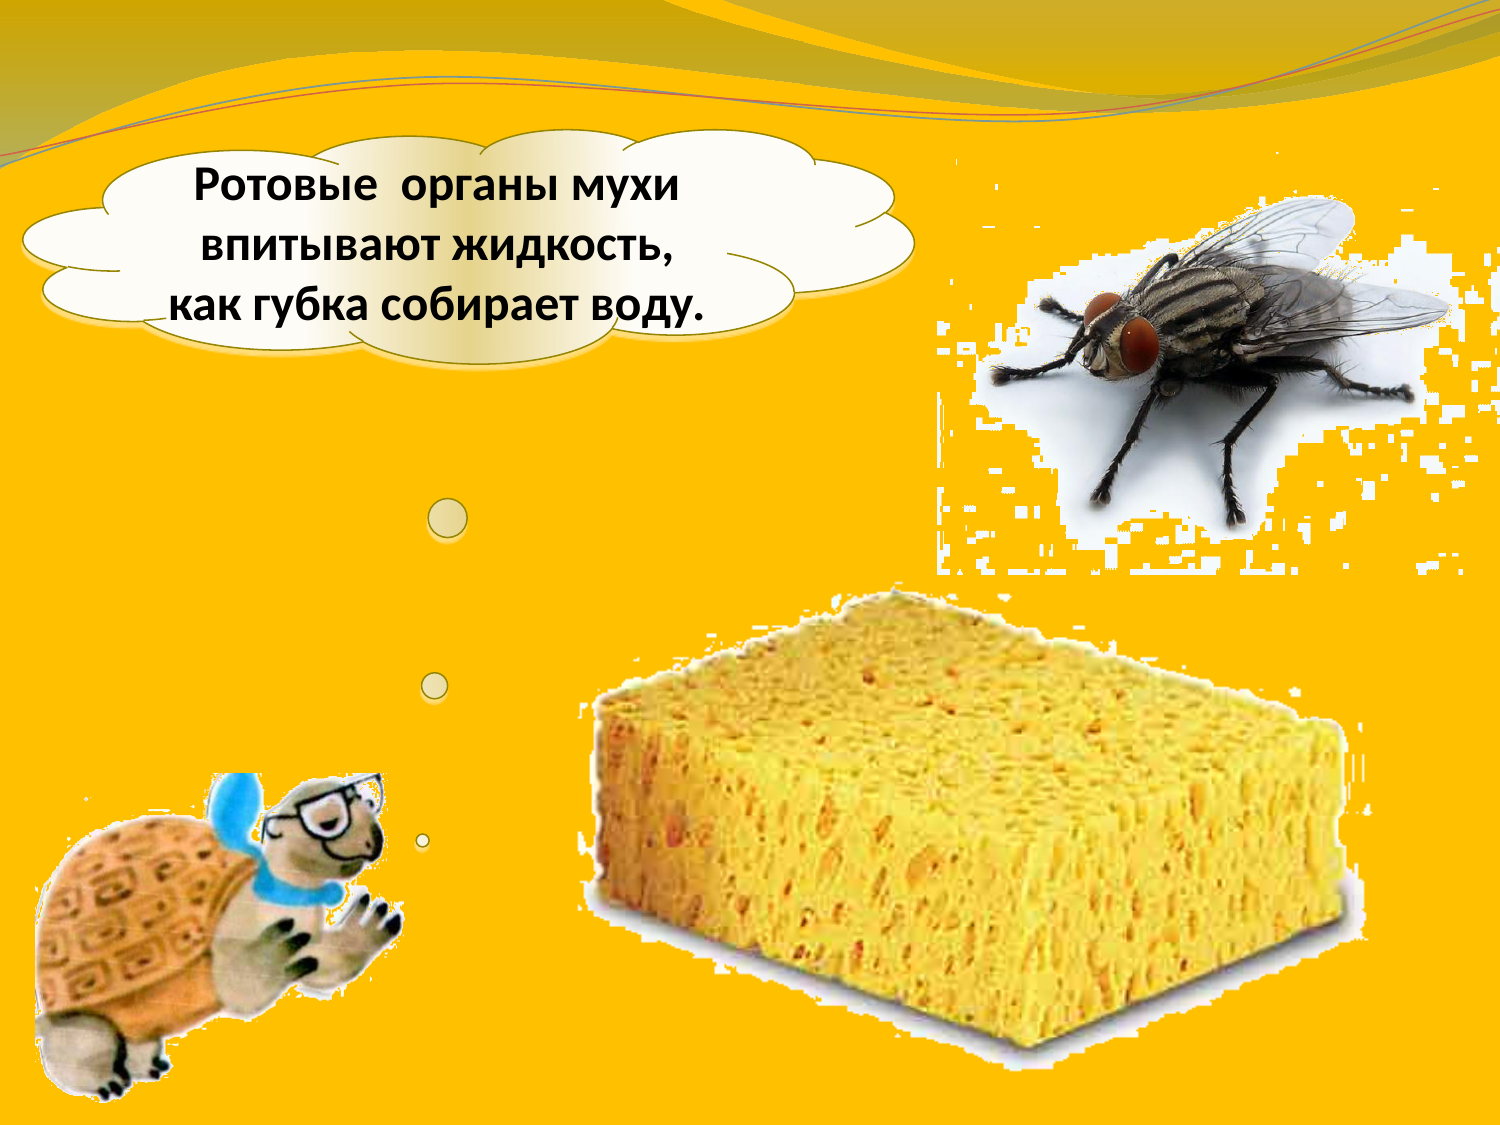

Ротовые органы мухи впитывают жидкость, как губка собирает воду.